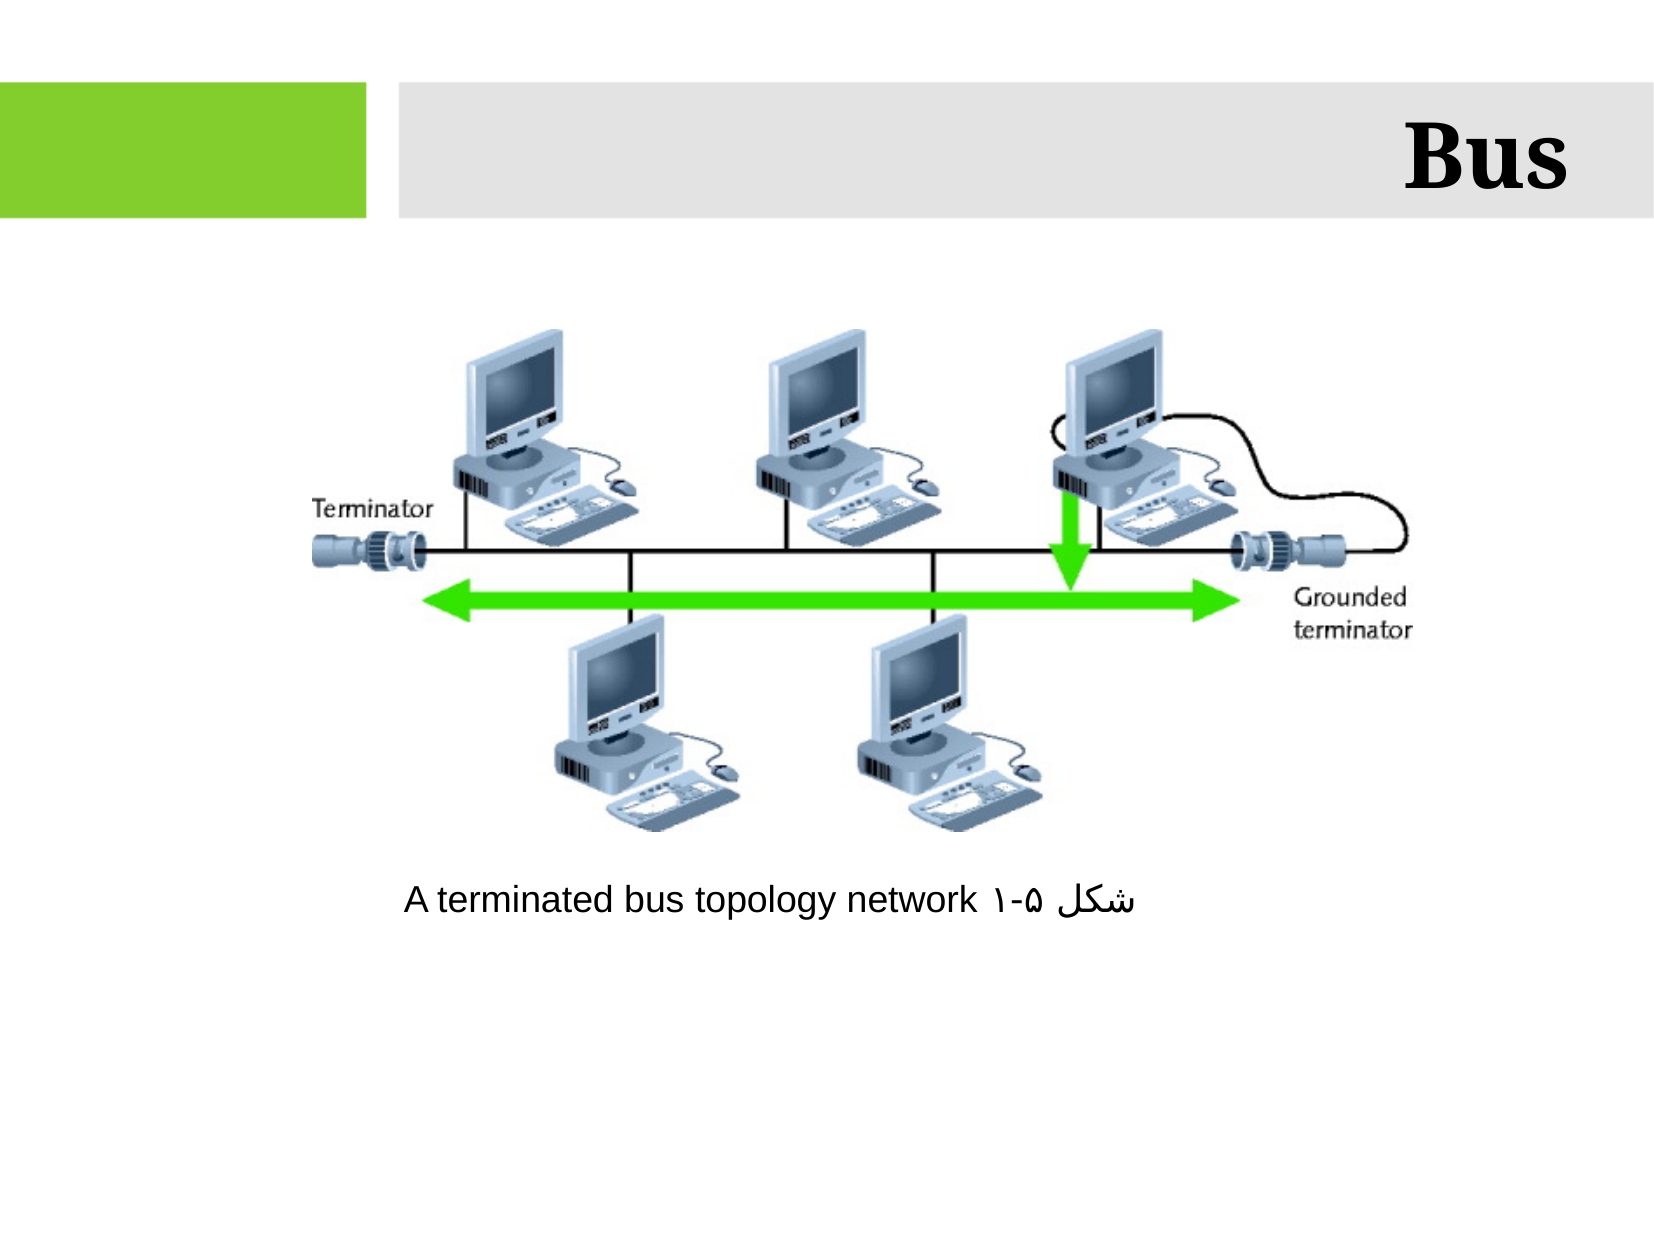

# Bus
شکل ۵-۱ A terminated bus topology network